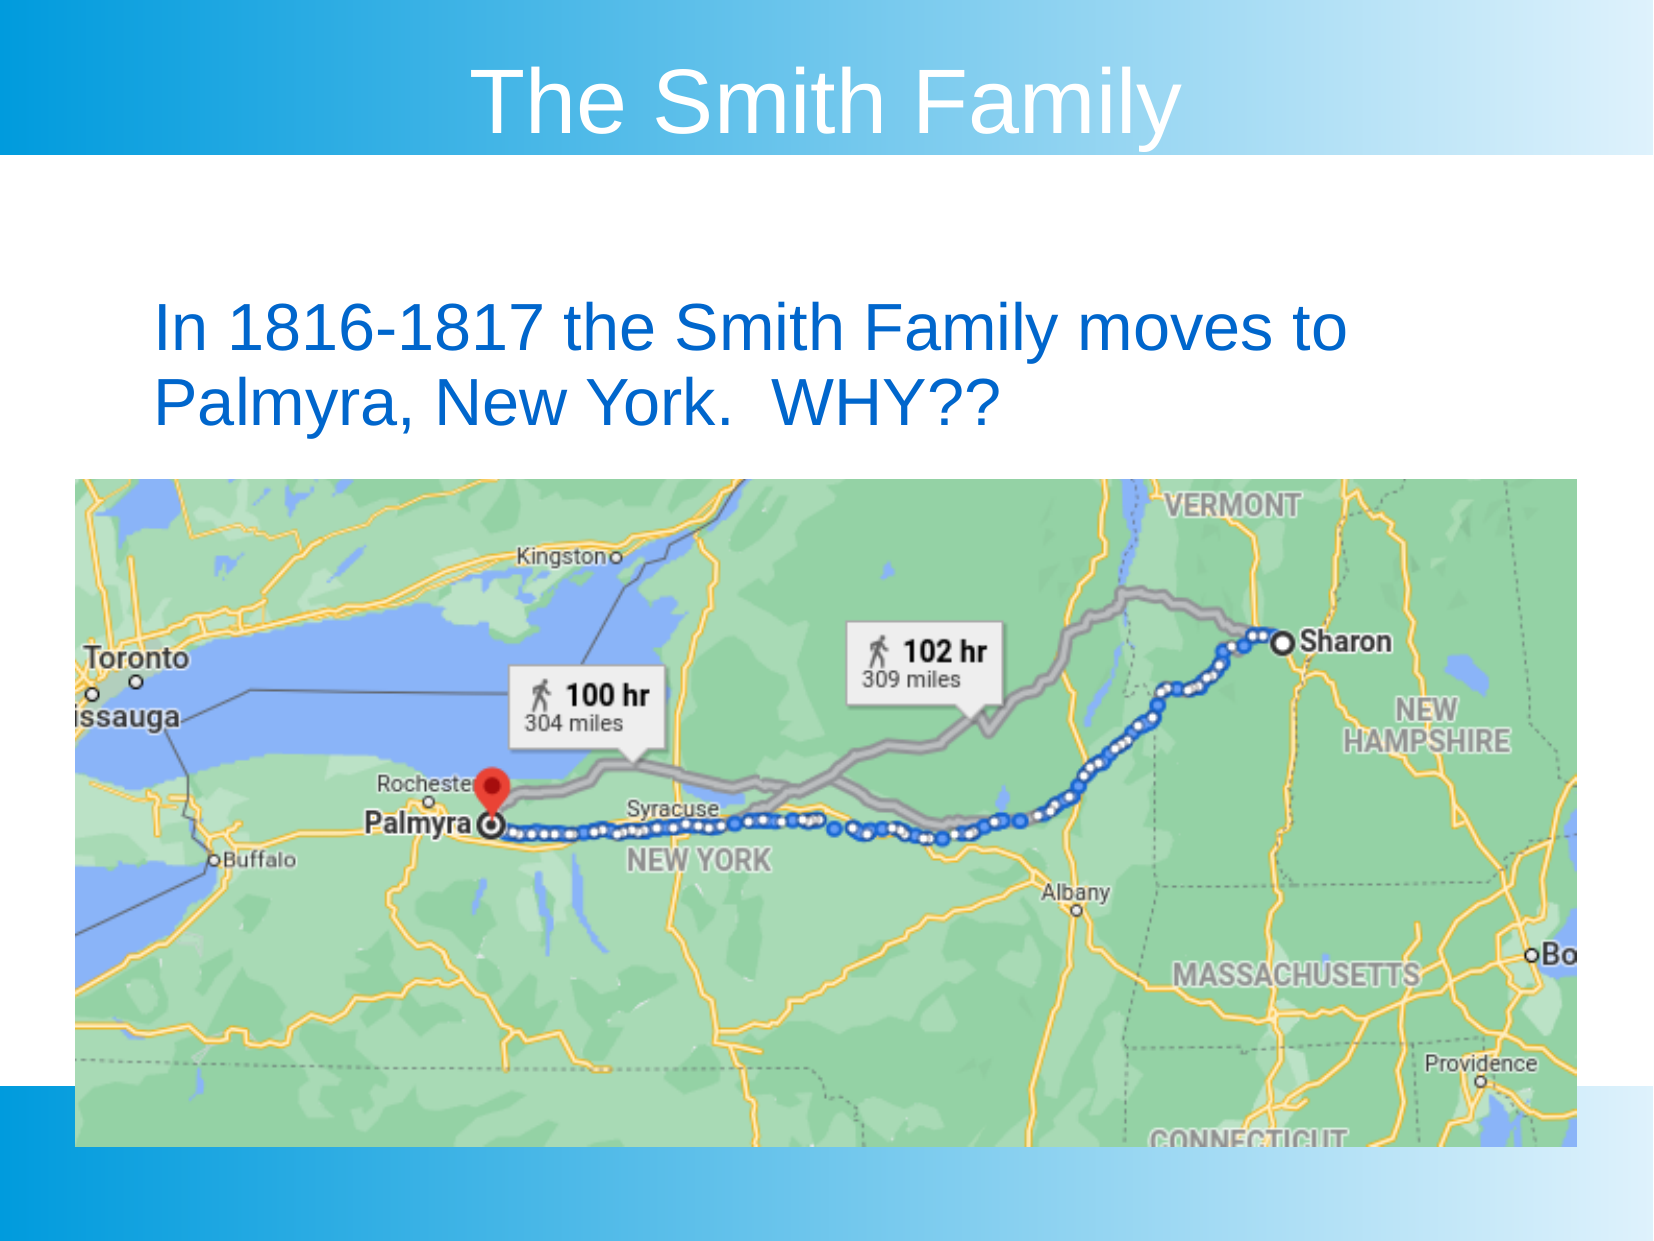

# The Smith Family
In 1816-1817 the Smith Family moves to Palmyra, New York. WHY??